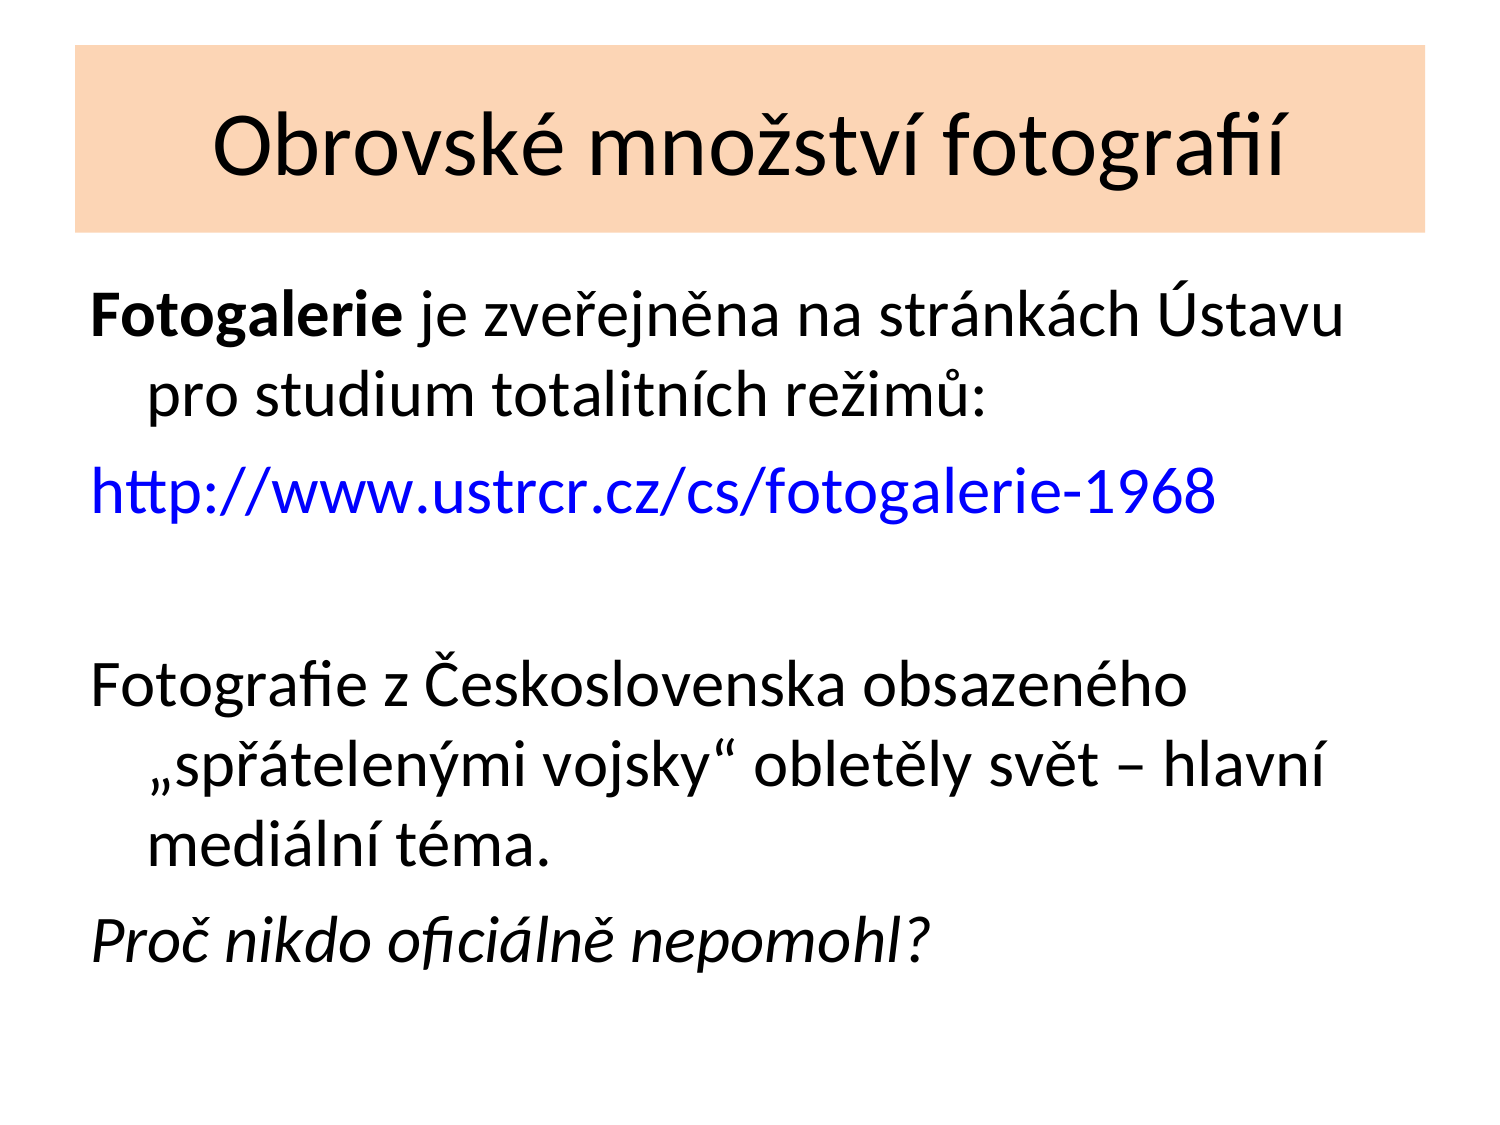

# Obrovské množství fotografií
Fotogalerie je zveřejněna na stránkách Ústavu pro studium totalitních režimů:
http://www.ustrcr.cz/cs/fotogalerie-1968
Fotografie z Československa obsazeného „spřátelenými vojsky“ obletěly svět – hlavní mediální téma.
Proč nikdo oficiálně nepomohl?